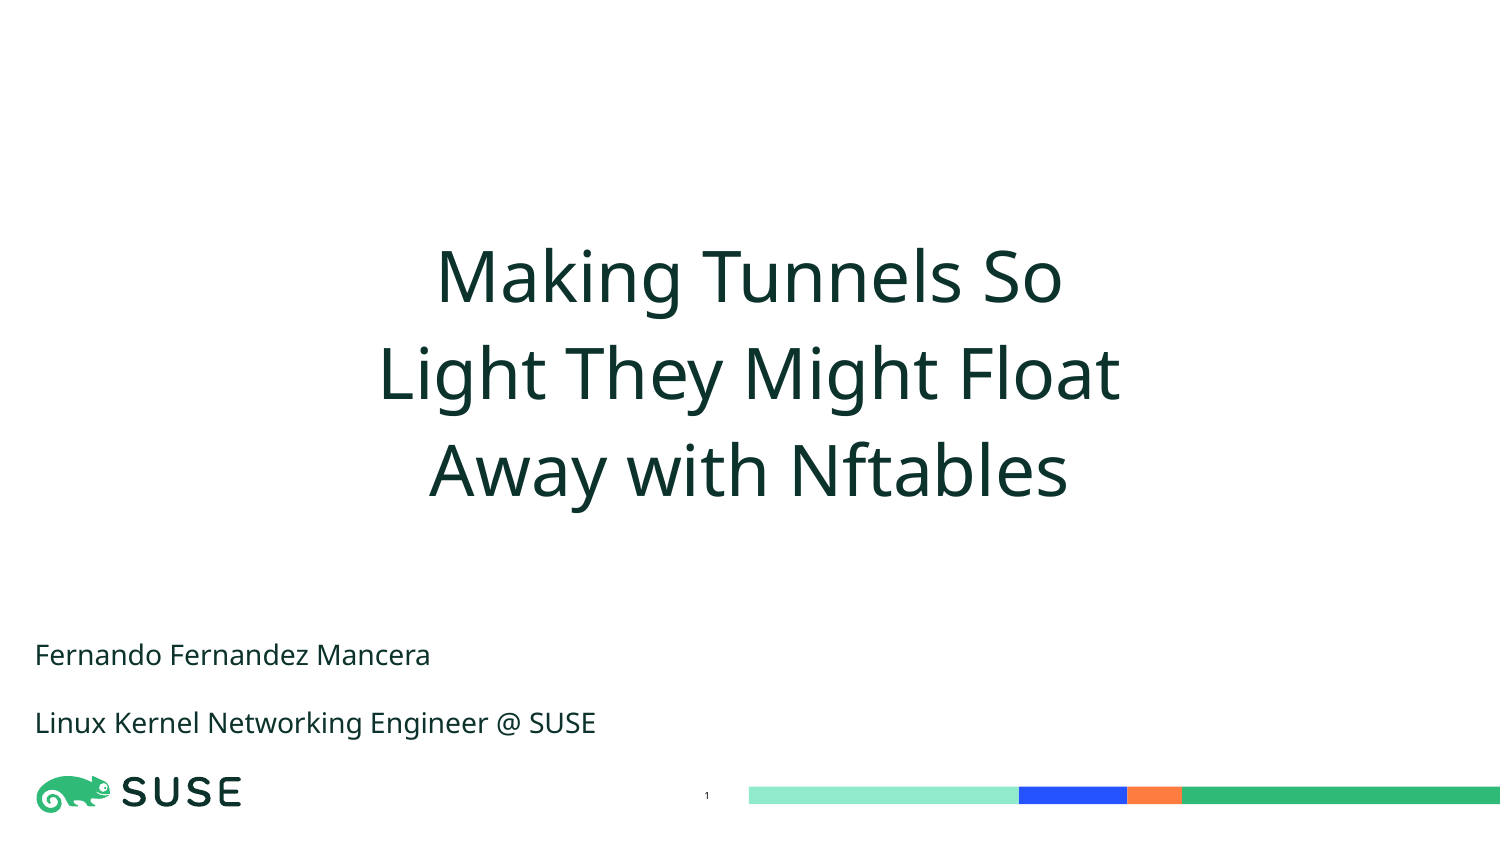

# Making Tunnels So Light They Might Float Away with Nftables
Fernando Fernandez Mancera
Linux Kernel Networking Engineer @ SUSE
1